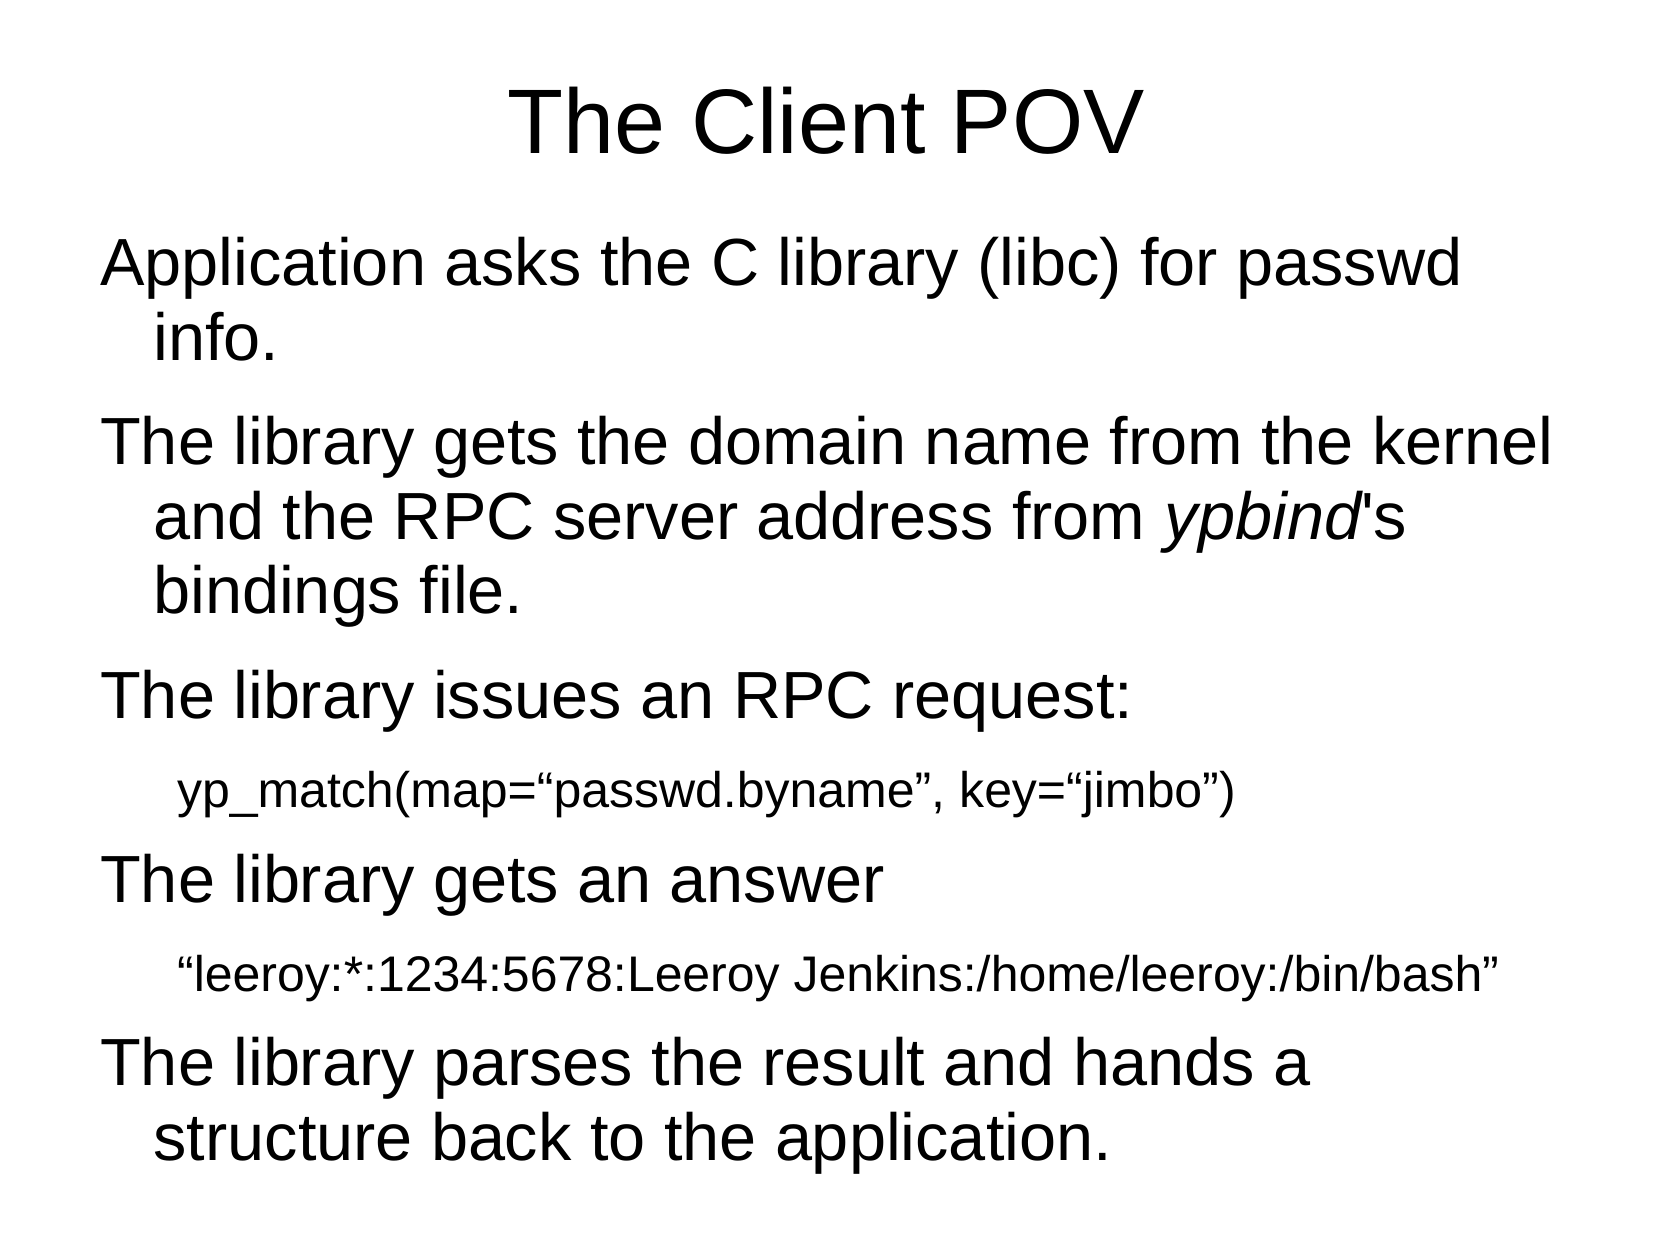

# The Client POV
Application asks the C library (libc) for passwd info.
The library gets the domain name from the kernel and the RPC server address from ypbind's bindings file.
The library issues an RPC request:
yp_match(map=“passwd.byname”, key=“jimbo”)
The library gets an answer
“leeroy:*:1234:5678:Leeroy Jenkins:/home/leeroy:/bin/bash”
The library parses the result and hands a structure back to the application.